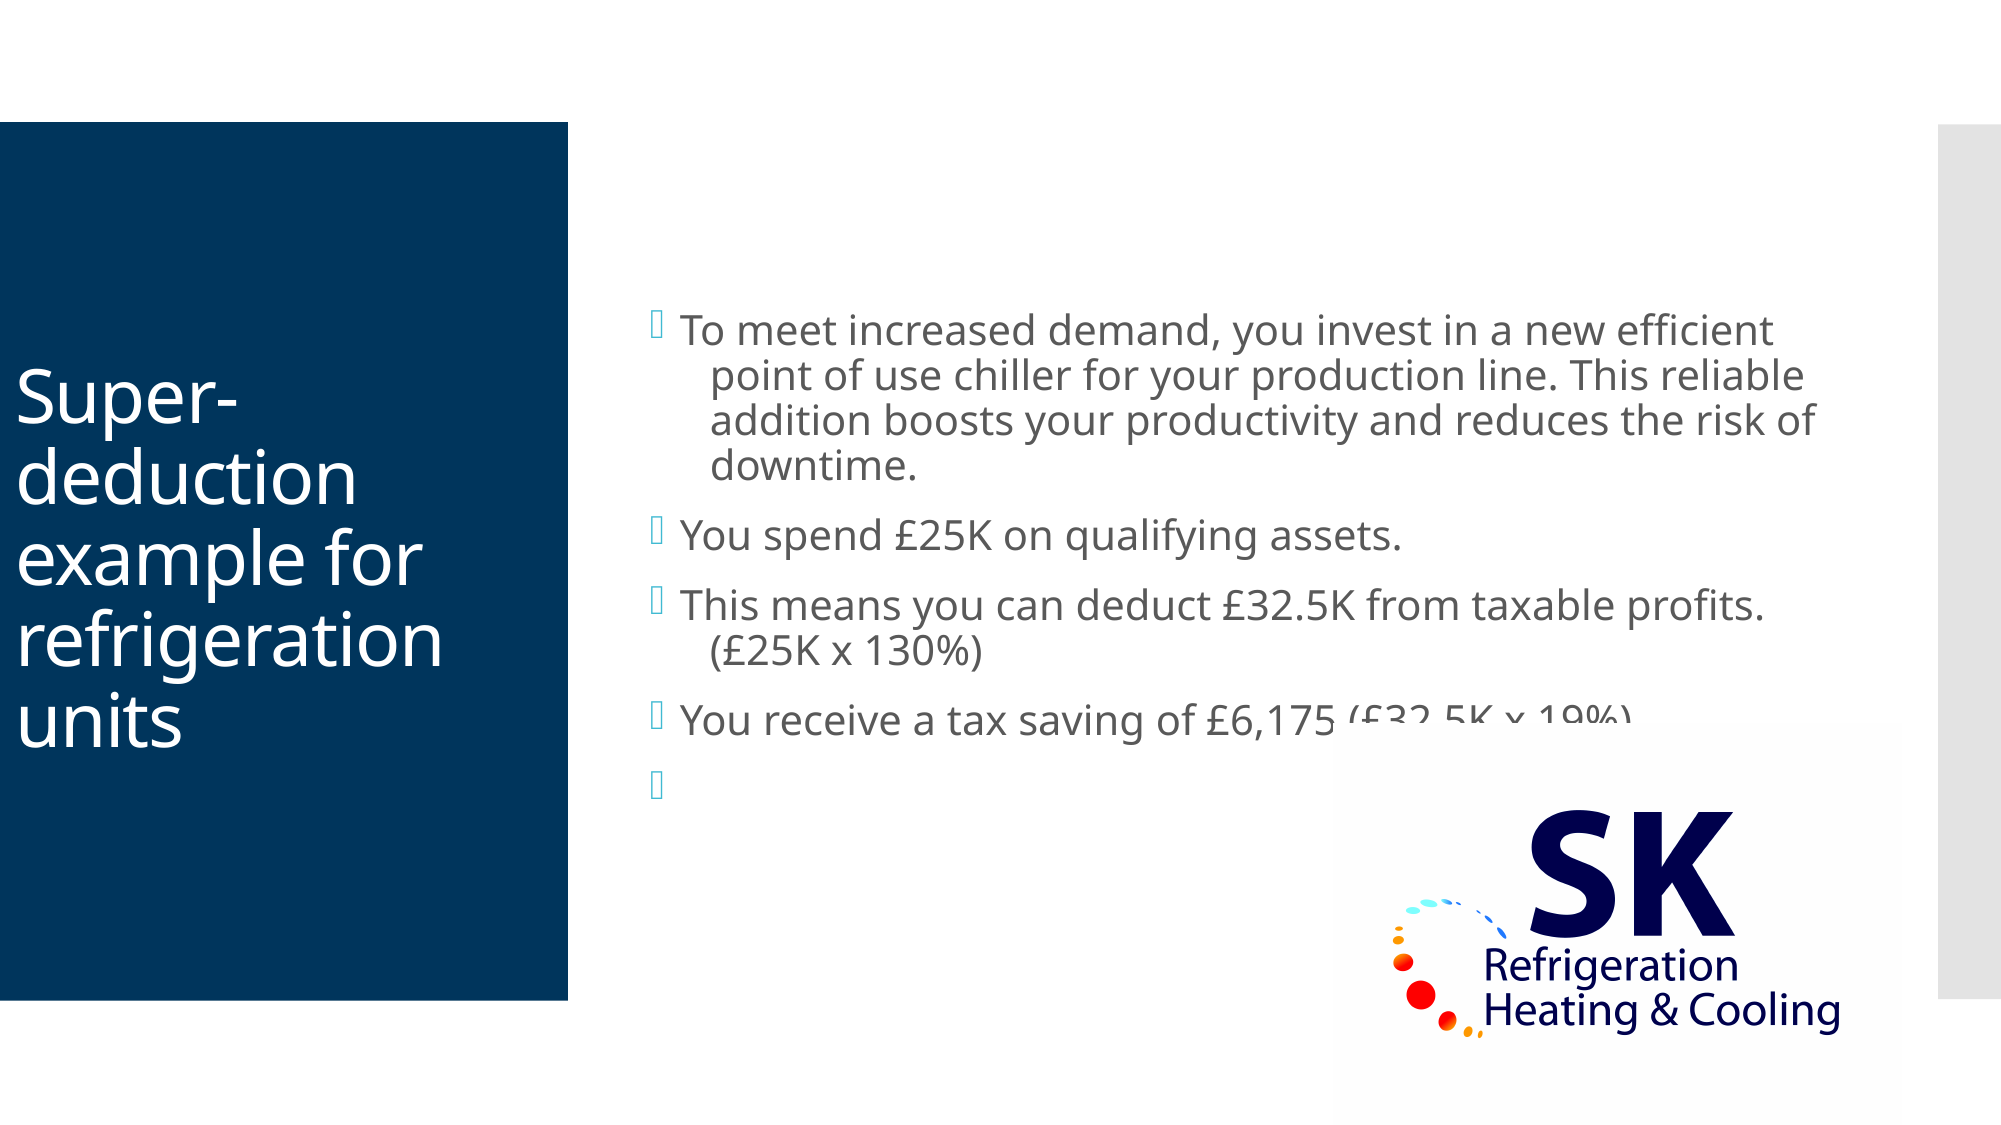

# Super-deduction example for refrigeration units
To meet increased demand, you invest in a new efficient point of use chiller for your production line. This reliable addition boosts your productivity and reduces the risk of downtime.
You spend £25K on qualifying assets.
This means you can deduct £32.5K from taxable profits. (£25K x 130%)
You receive a tax saving of £6,175 (£32.5K x 19%)